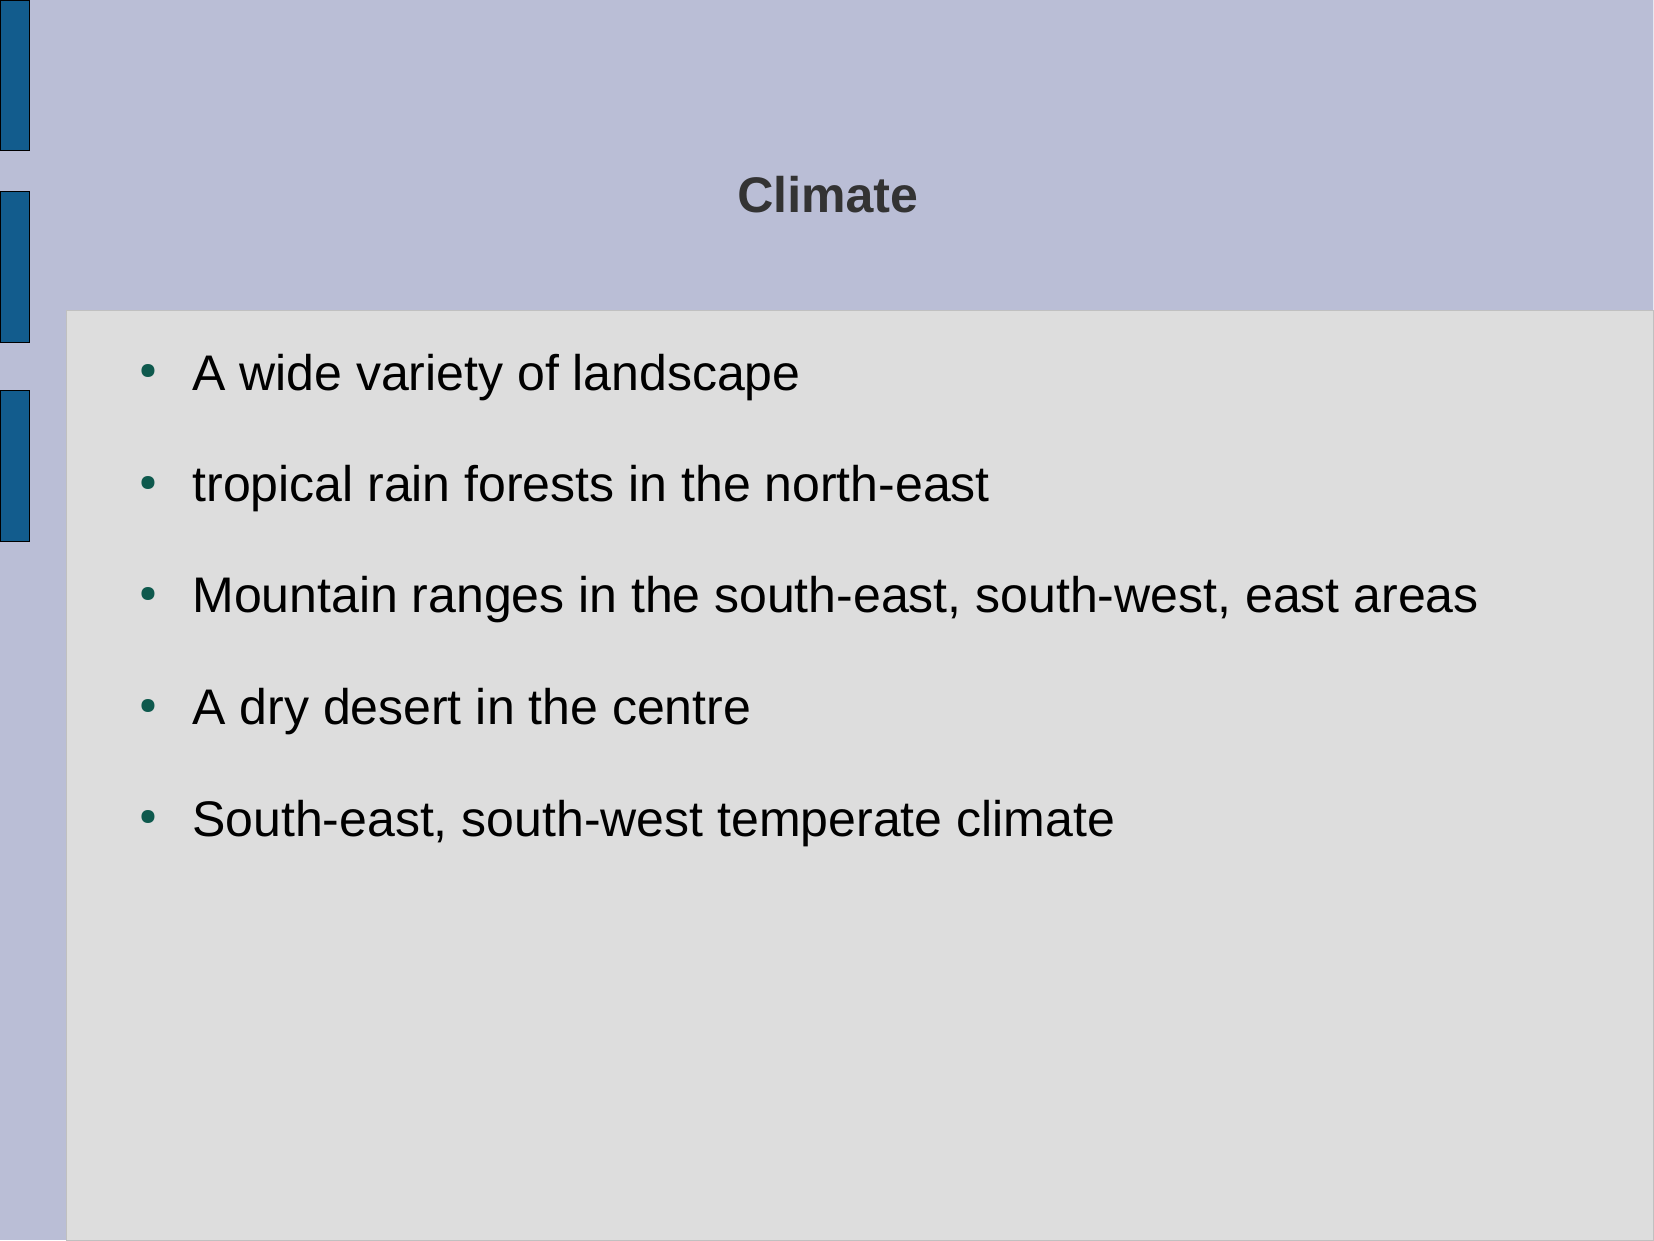

# Climate
A wide variety of landscape
tropical rain forests in the north-east
Mountain ranges in the south-east, south-west, east areas
A dry desert in the centre
South-east, south-west temperate climate